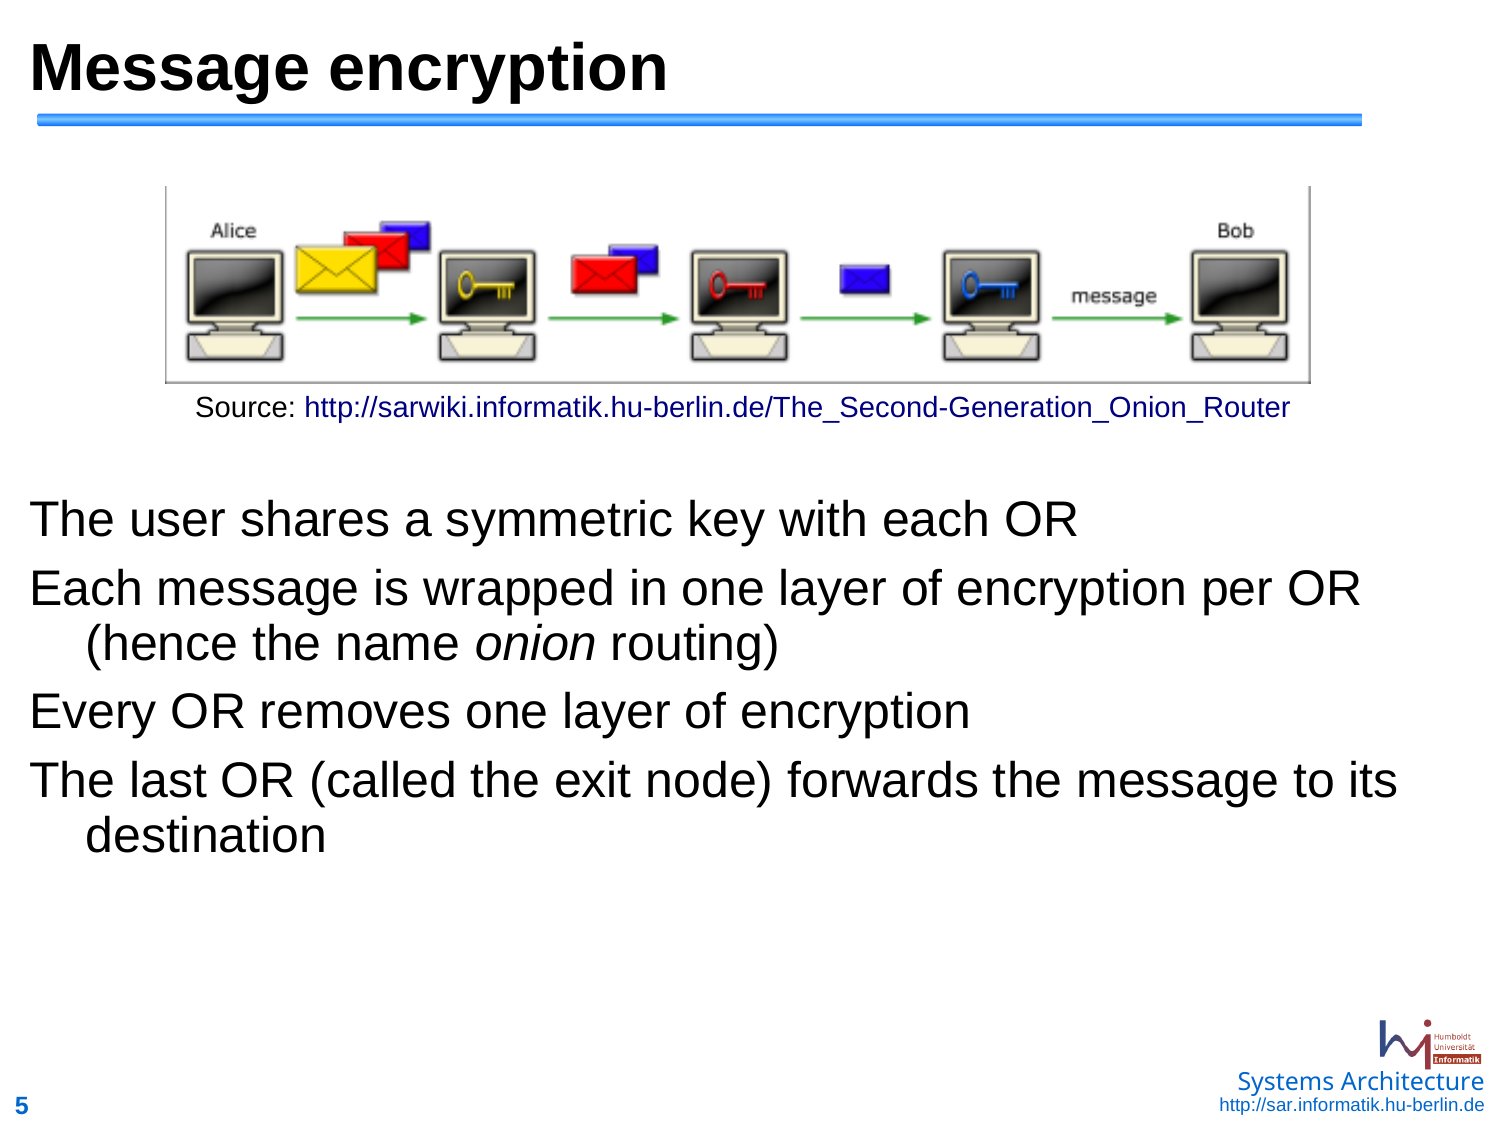

# Message encryption
Source: http://sarwiki.informatik.hu-berlin.de/The_Second-Generation_Onion_Router
The user shares a symmetric key with each OR
Each message is wrapped in one layer of encryption per OR (hence the name onion routing)
Every OR removes one layer of encryption
The last OR (called the exit node) forwards the message to its destination